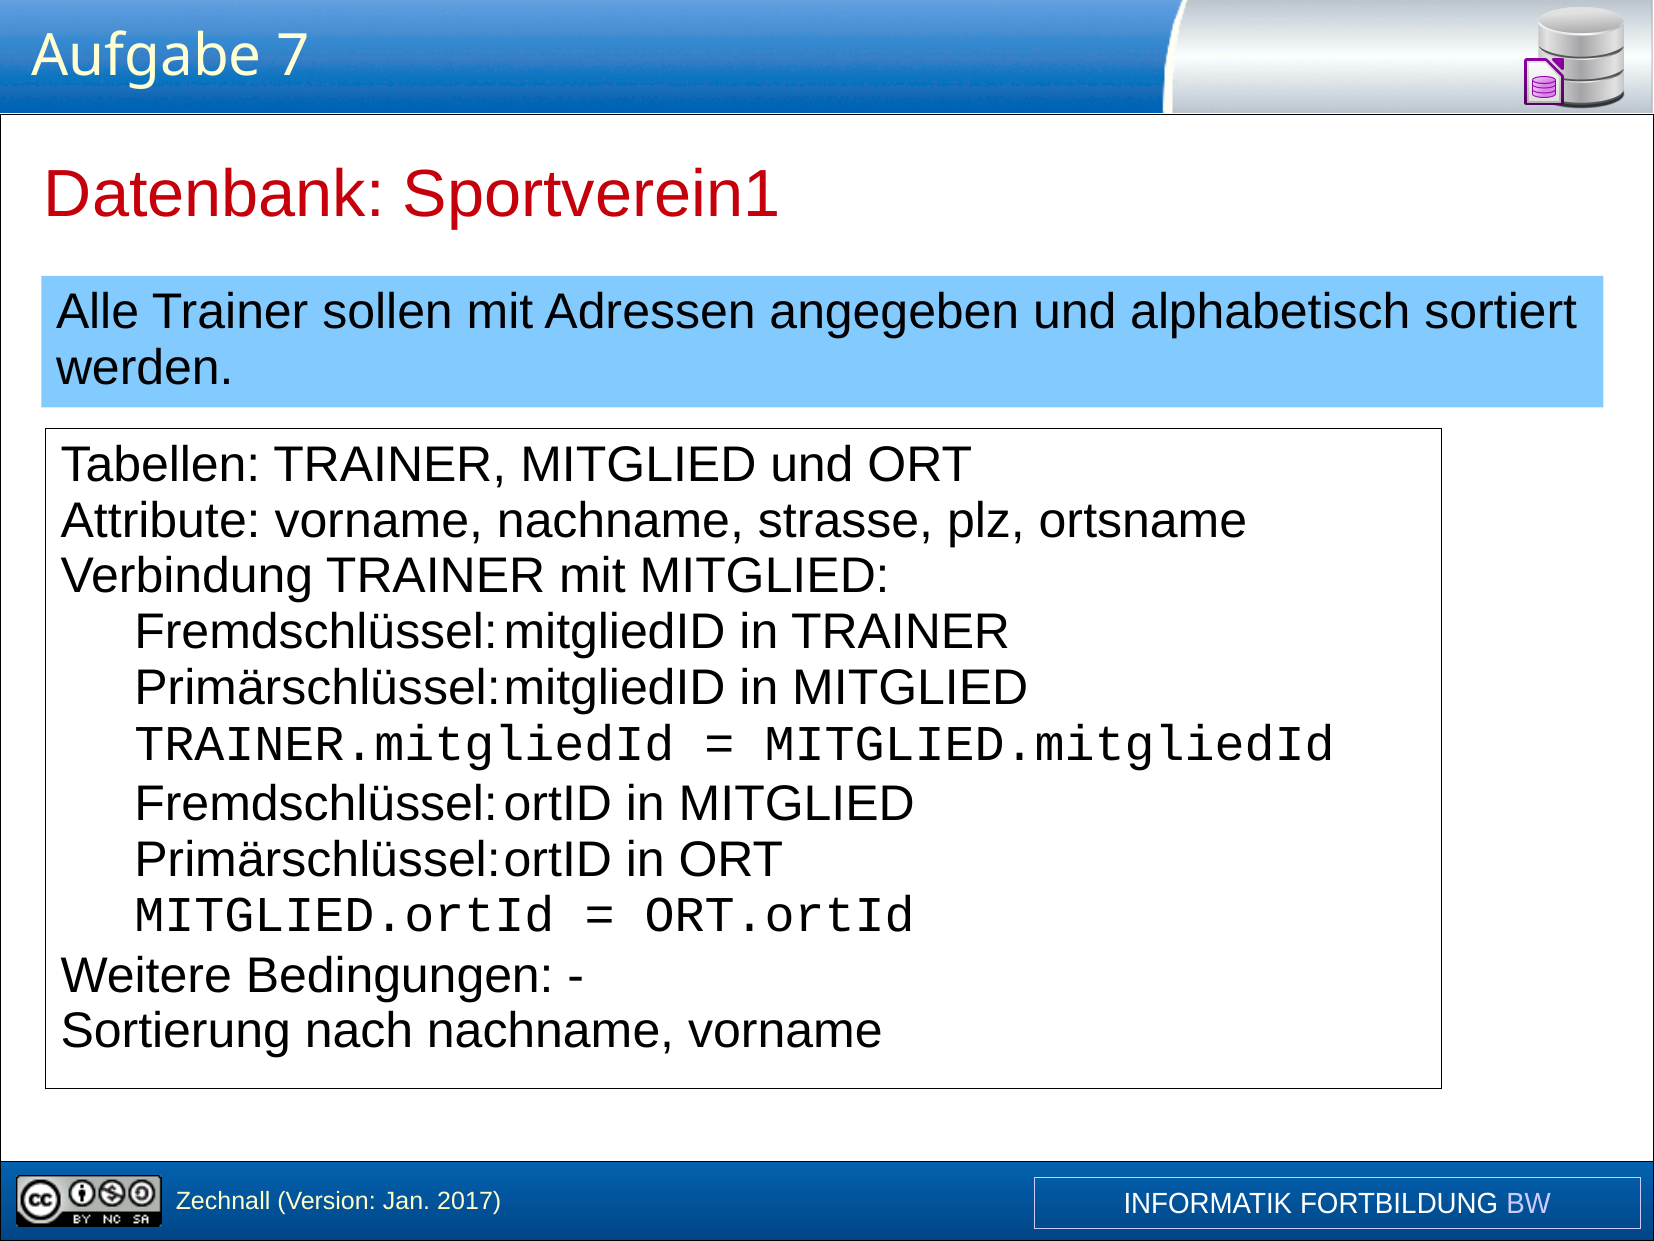

# Aufgabe 7
Datenbank: Sportverein1
Datenbank: Sportverein1
Datenbank: Sportverein1
Alle Trainer sollen mit Adressen angegeben und alphabetisch sortiert
werden.
Tabellen: TRAINER, MITGLIED und ORT
Attribute: vorname, nachname, strasse, plz, ortsname
Verbindung TRAINER mit MITGLIED:
	Fremdschlüssel:	mitgliedID in TRAINER
	Primärschlüssel:	mitgliedID in MITGLIED
	TRAINER.mitgliedId = MITGLIED.mitgliedId
	Fremdschlüssel:	ortID in MITGLIED
	Primärschlüssel:	ortID in ORT
	MITGLIED.ortId = ORT.ortId
Weitere Bedingungen: -
Sortierung nach nachname, vorname